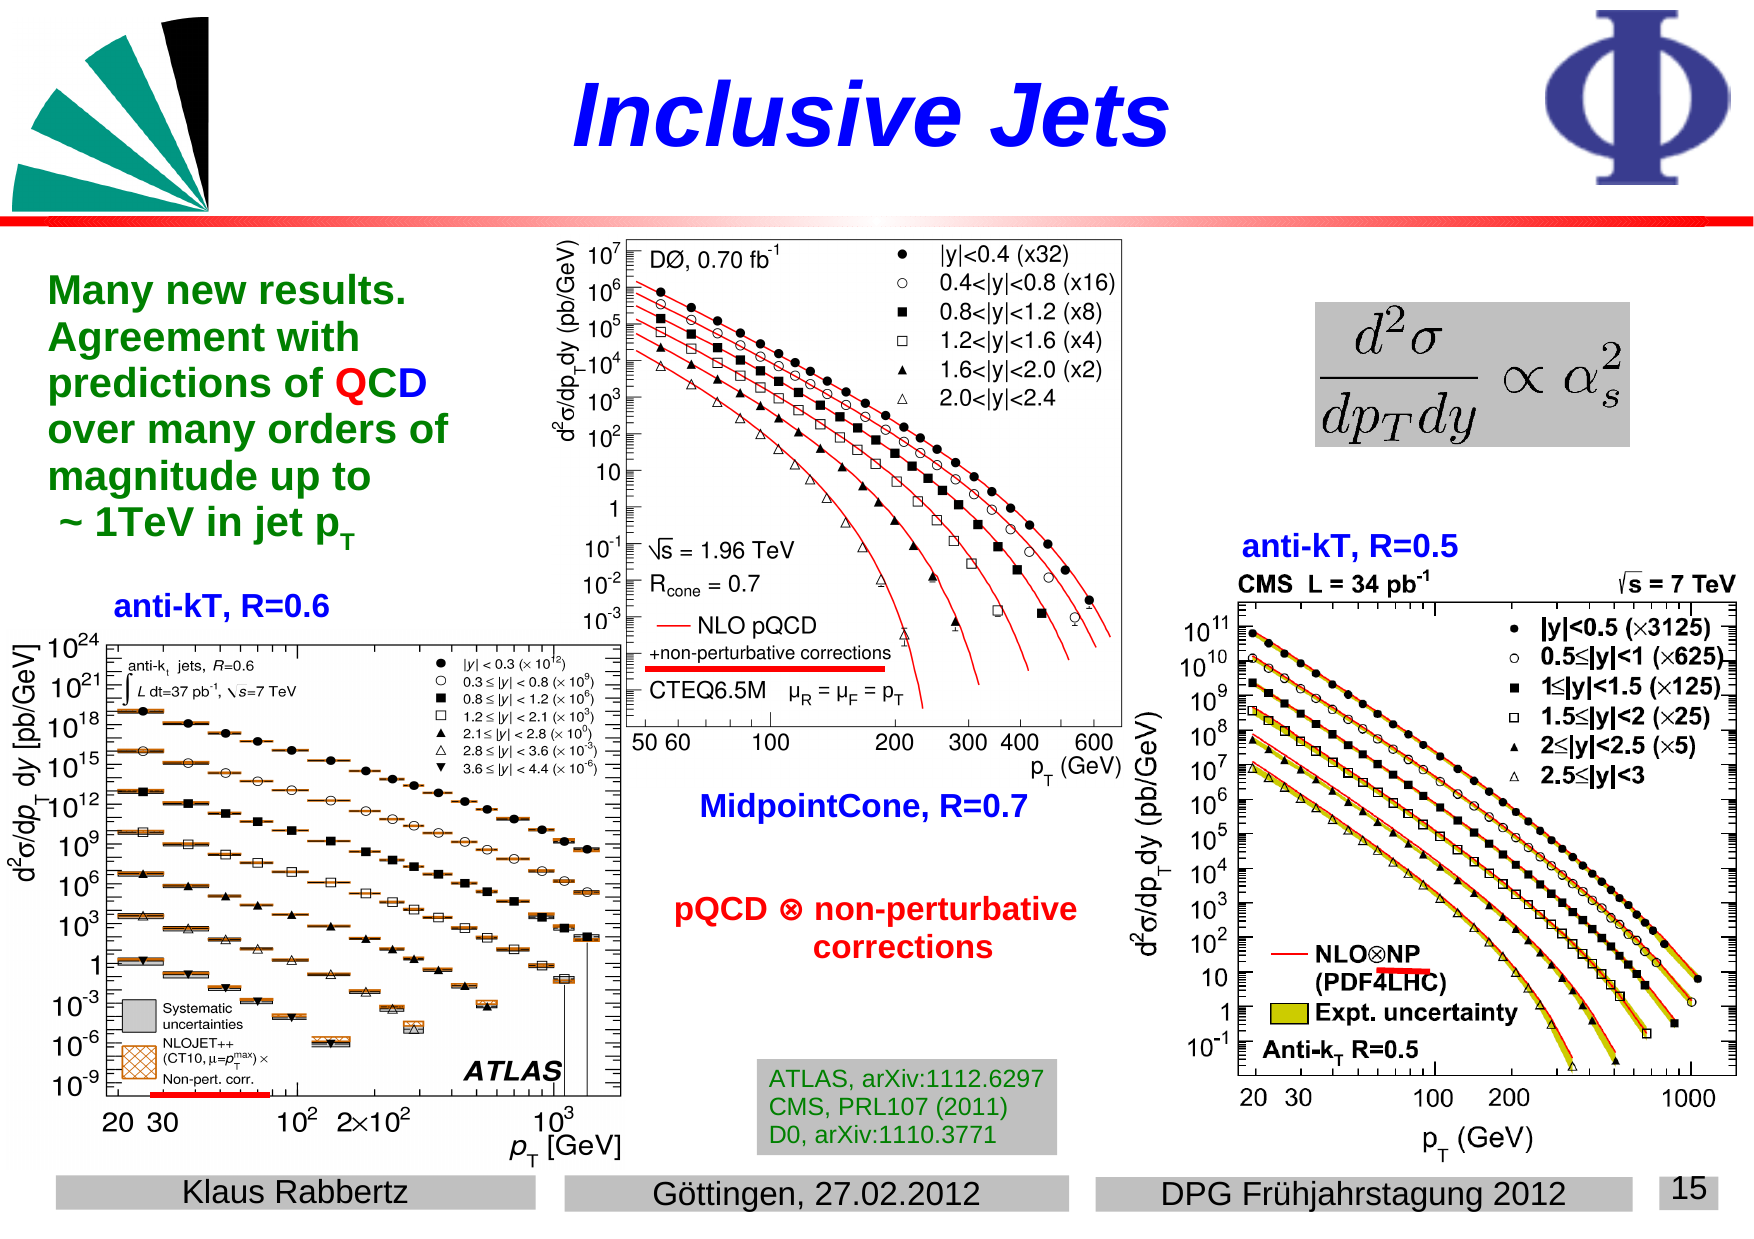

# Inclusive Jets
Many new results.
Agreement with
predictions of QCD
over many orders of
magnitude up to
 ~ 1TeV in jet pT
anti-kT, R=0.5
anti-kT, R=0.6
MidpointCone, R=0.7
pQCD ⊗ non-perturbative
 corrections
ATLAS, arXiv:1112.6297
CMS, PRL107 (2011)
D0, arXiv:1110.3771